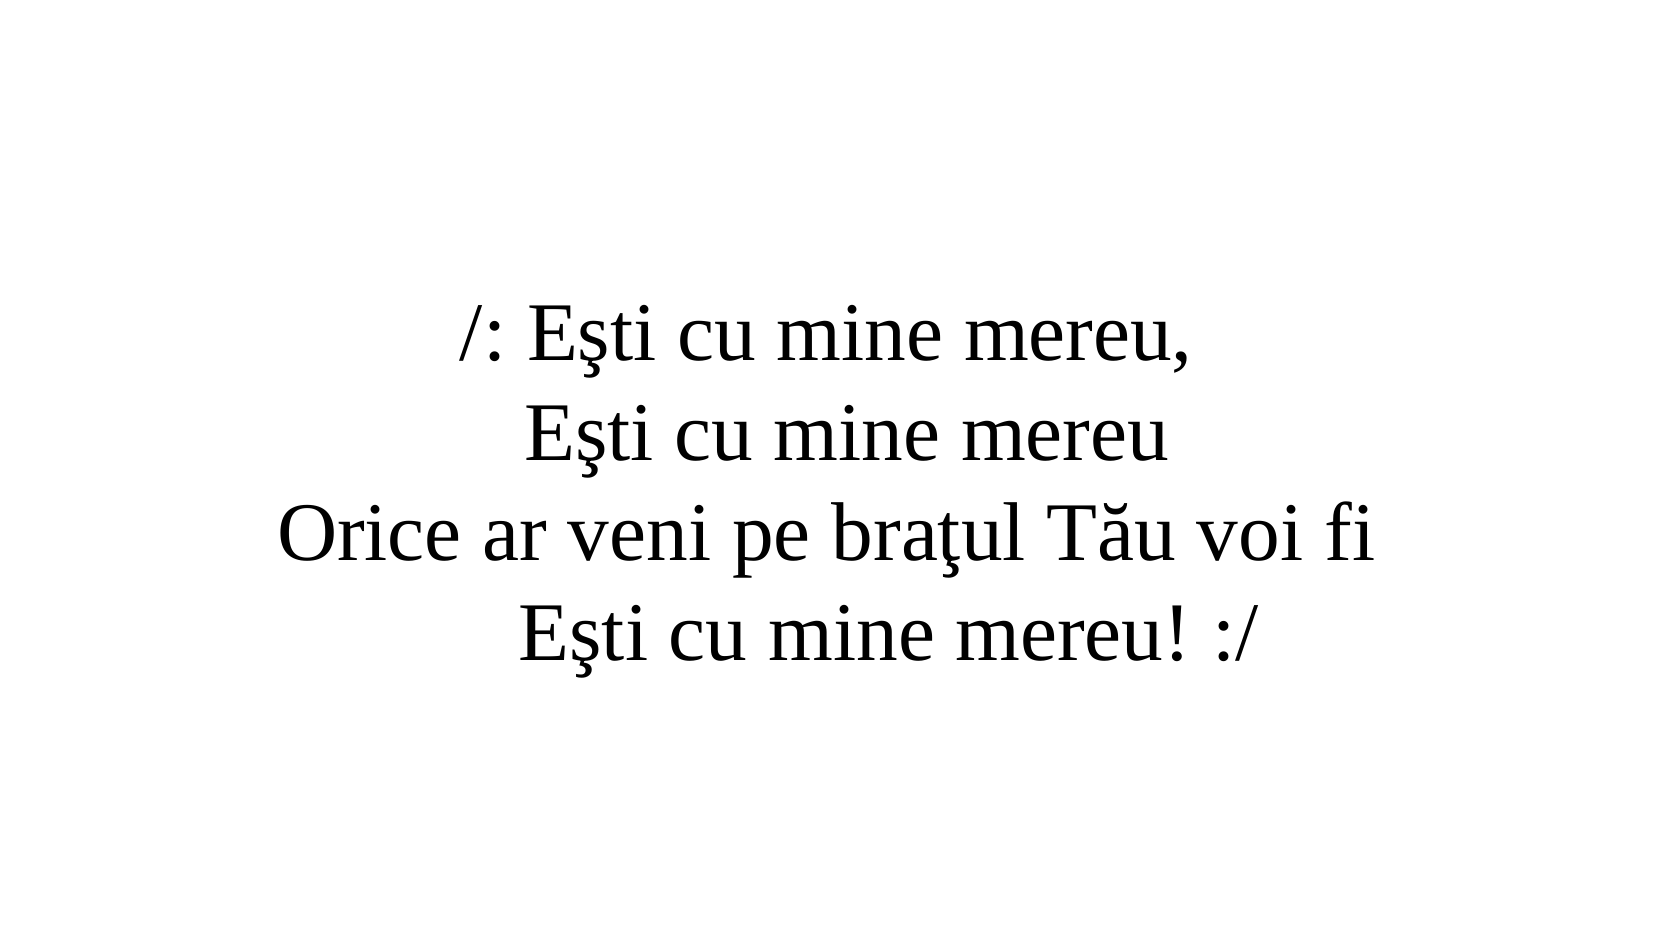

# /: Eşti cu mine mereu,
 Eşti cu mine mereu
Orice ar veni pe braţul Tău voi fi
 Eşti cu mine mereu! :/